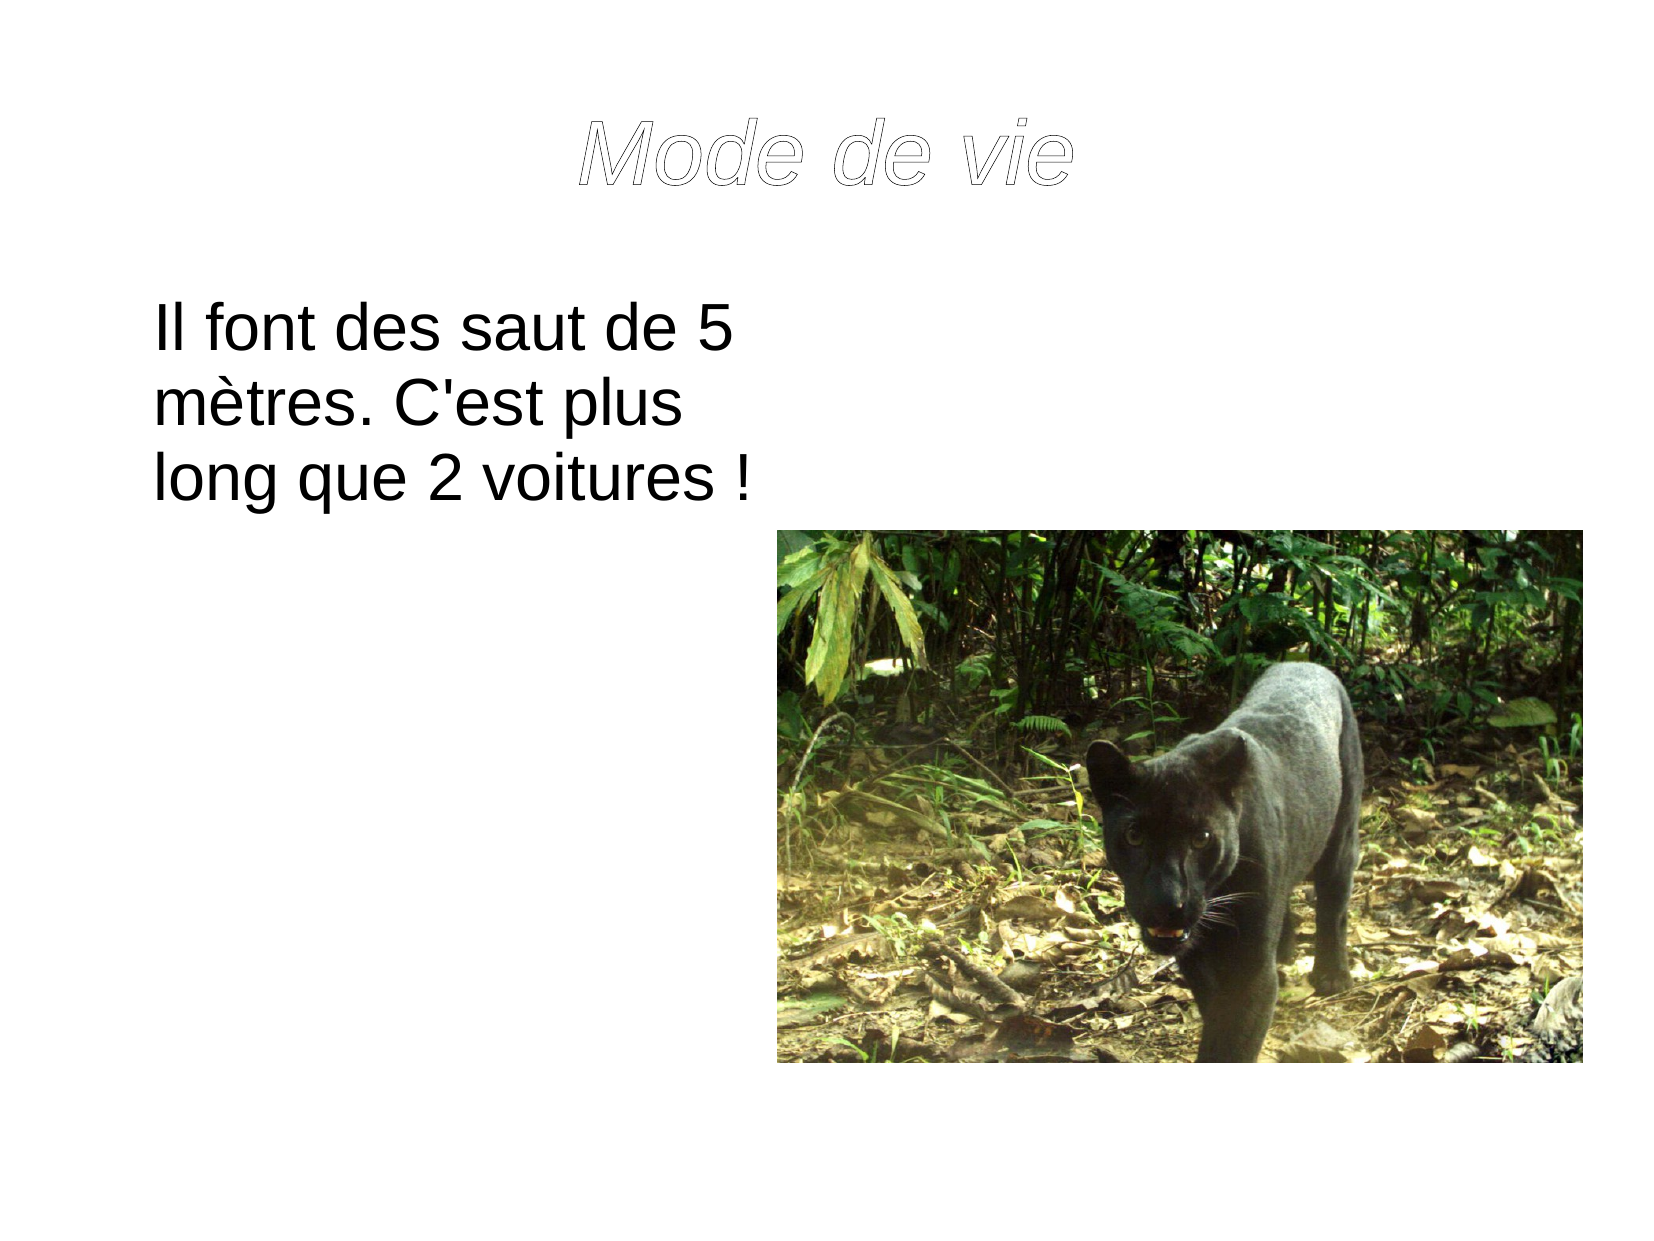

# Mode de vie
Il font des saut de 5 mètres. C'est plus long que 2 voitures !